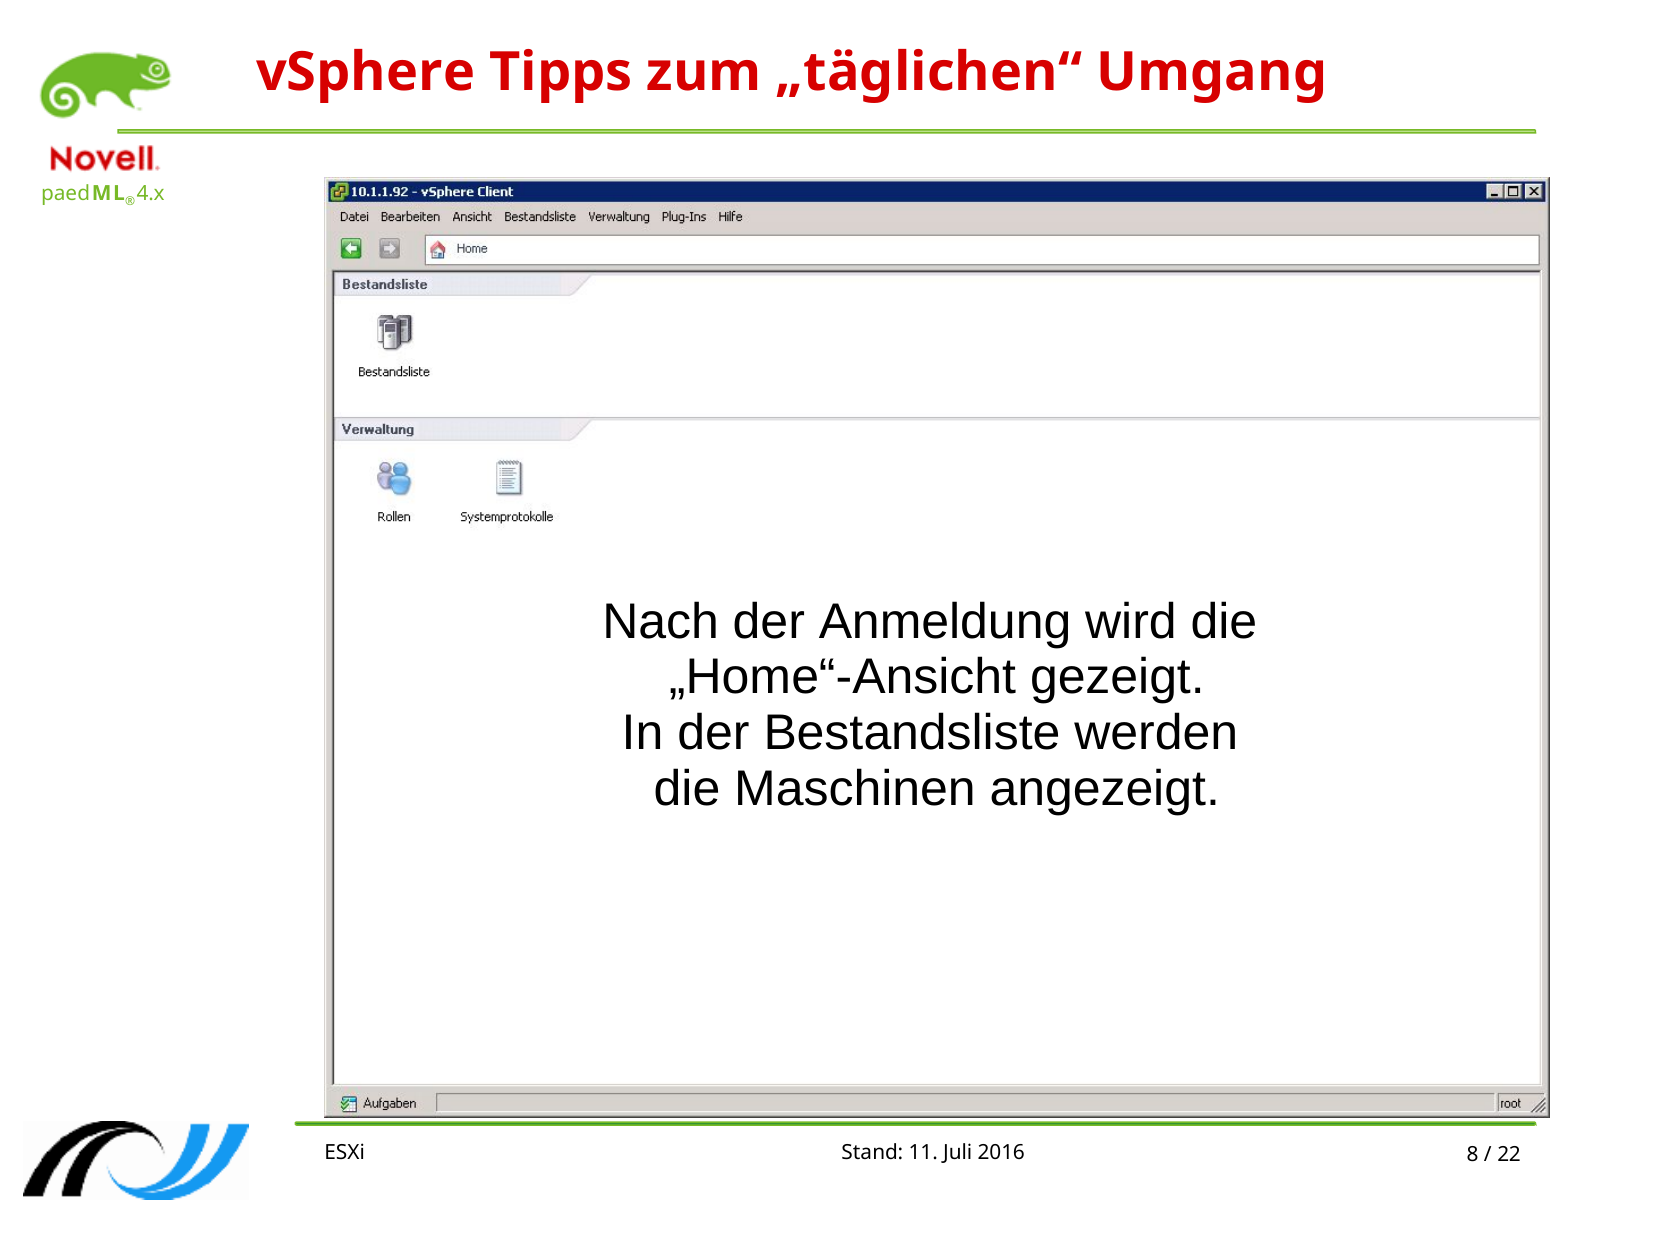

# vSphere Tipps zum „täglichen“ Umgang
Nach der Anmeldung wird die
„Home“-Ansicht gezeigt.
In der Bestandsliste werden
die Maschinen angezeigt.
ESXi
11. Juli 2016
8